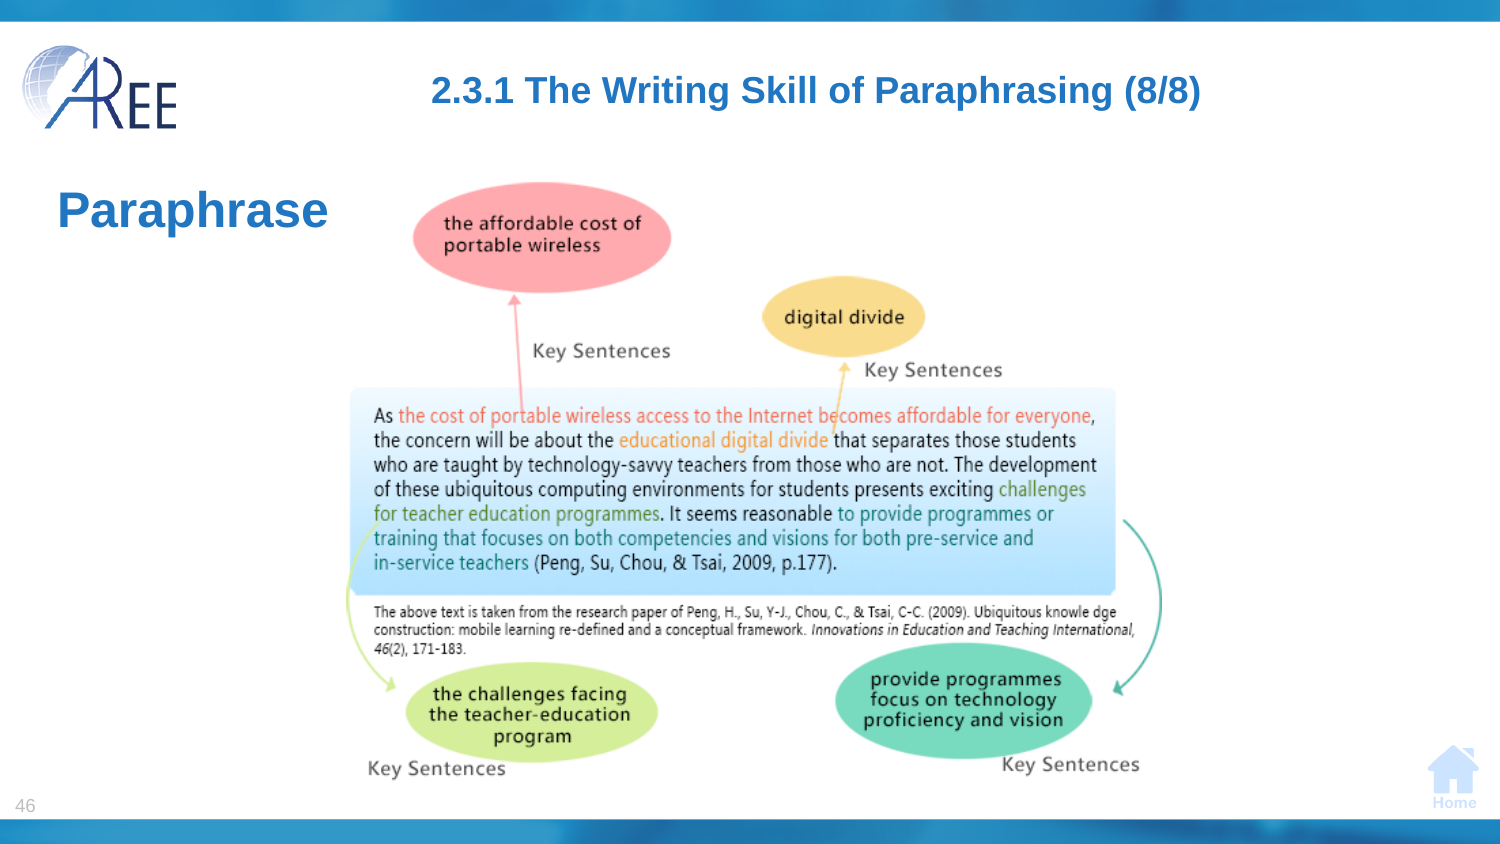

# 2.3.1 The Writing Skill of Paraphrasing (8/8)
Paraphrase
46